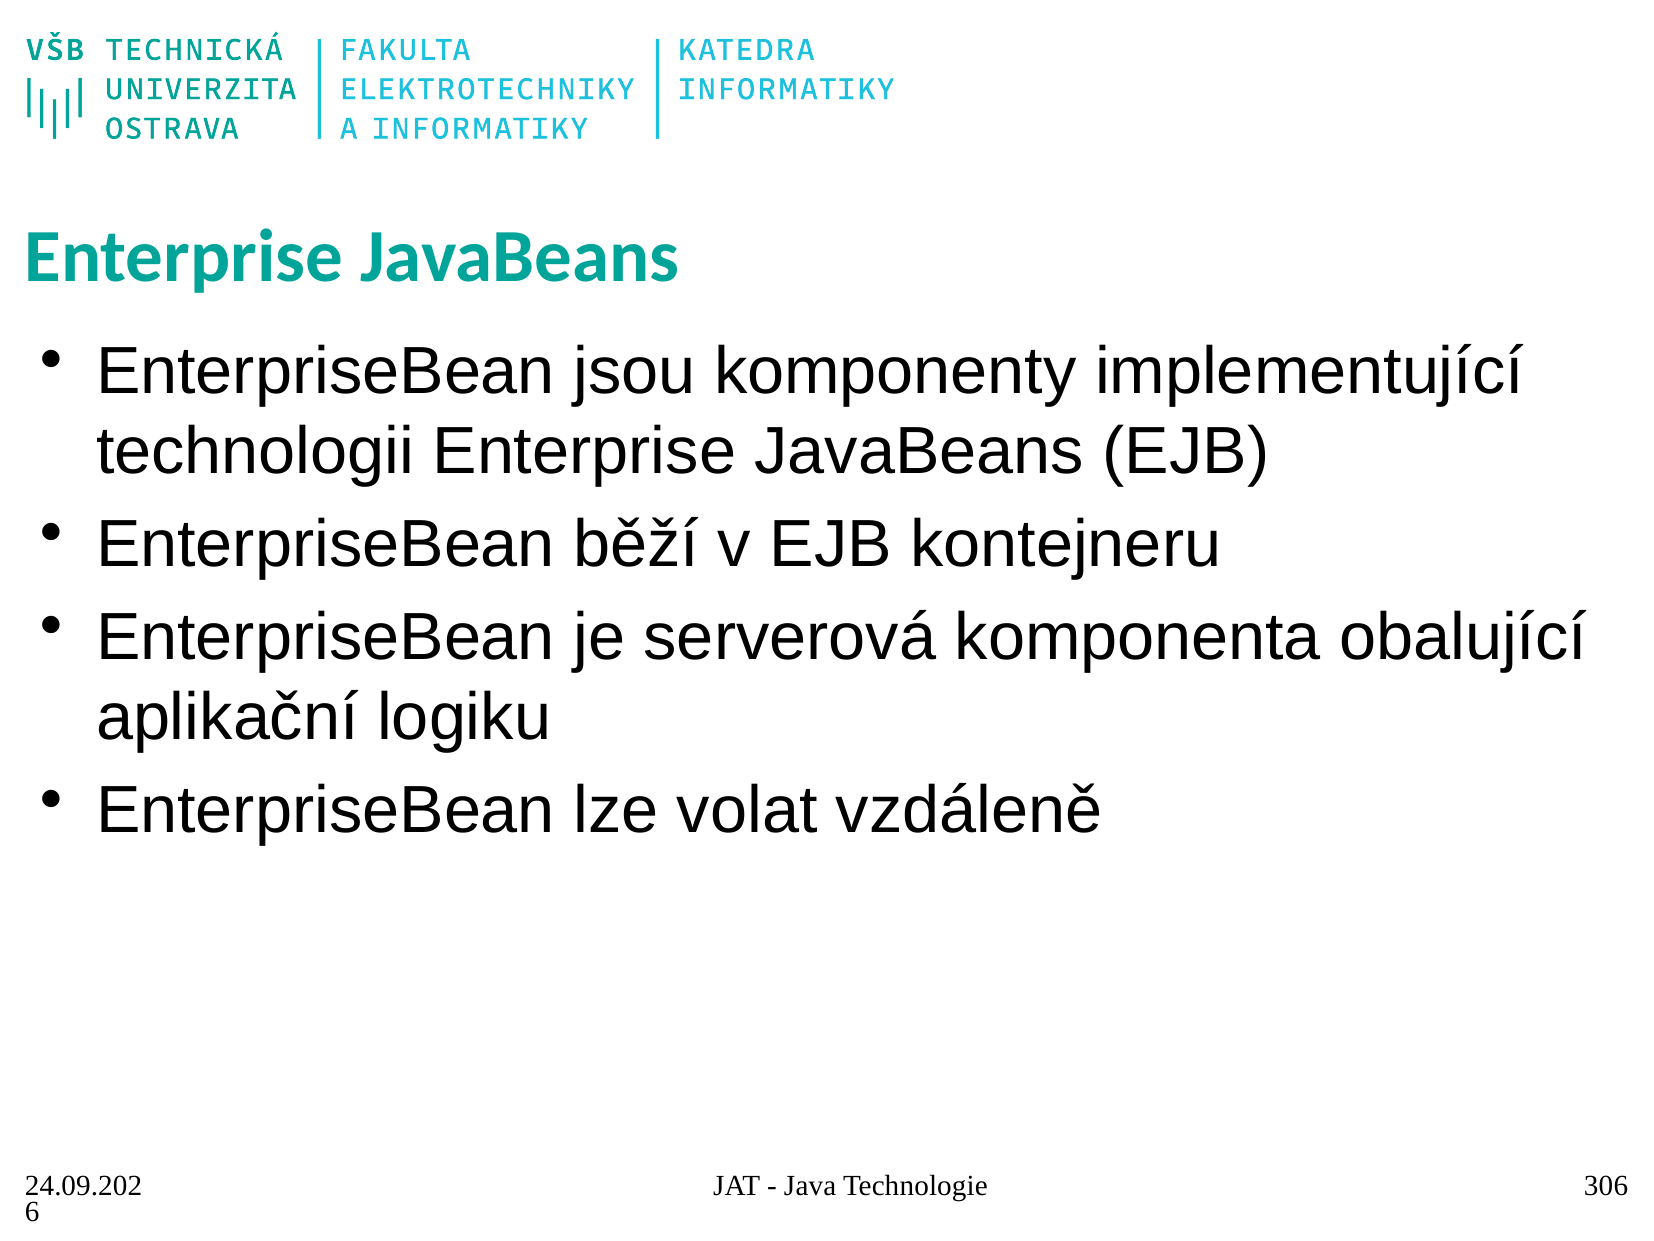

Enterprise JavaBeans
# EnterpriseBean jsou komponenty implementující technologii Enterprise JavaBeans (EJB)
EnterpriseBean běží v EJB kontejneru
EnterpriseBean je serverová komponenta obalující aplikační logiku
EnterpriseBean lze volat vzdáleně
JAT - Java Technologie
306